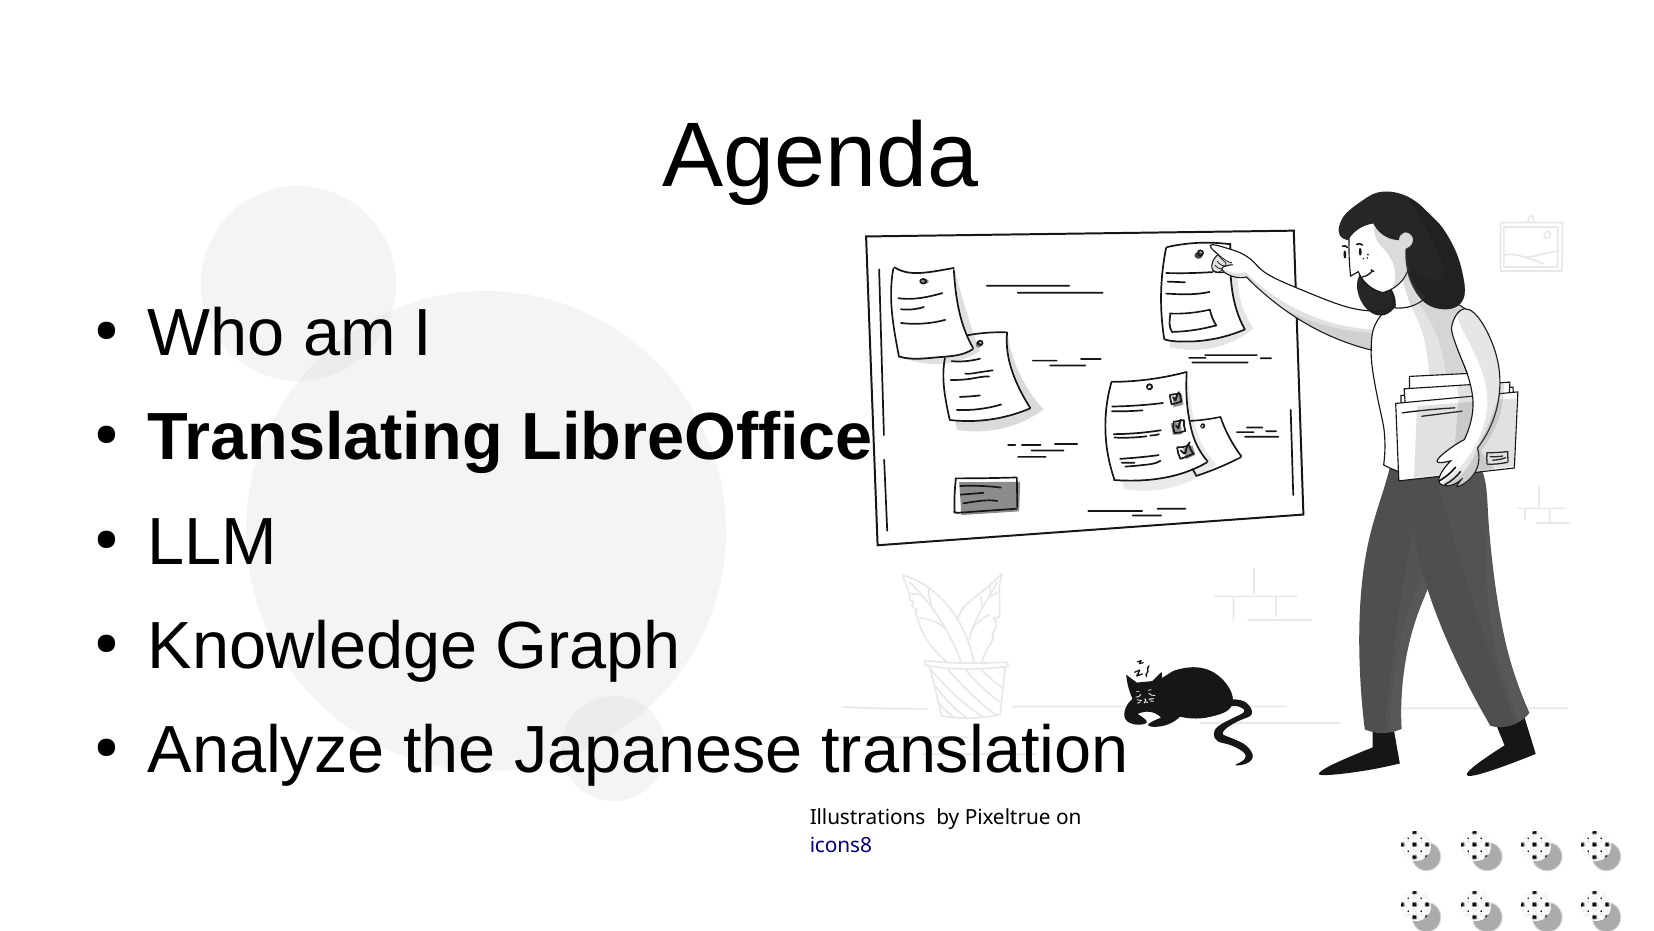

# Agenda
Who am I
Translating LibreOffice
LLM
Knowledge Graph
Analyze the Japanese translation